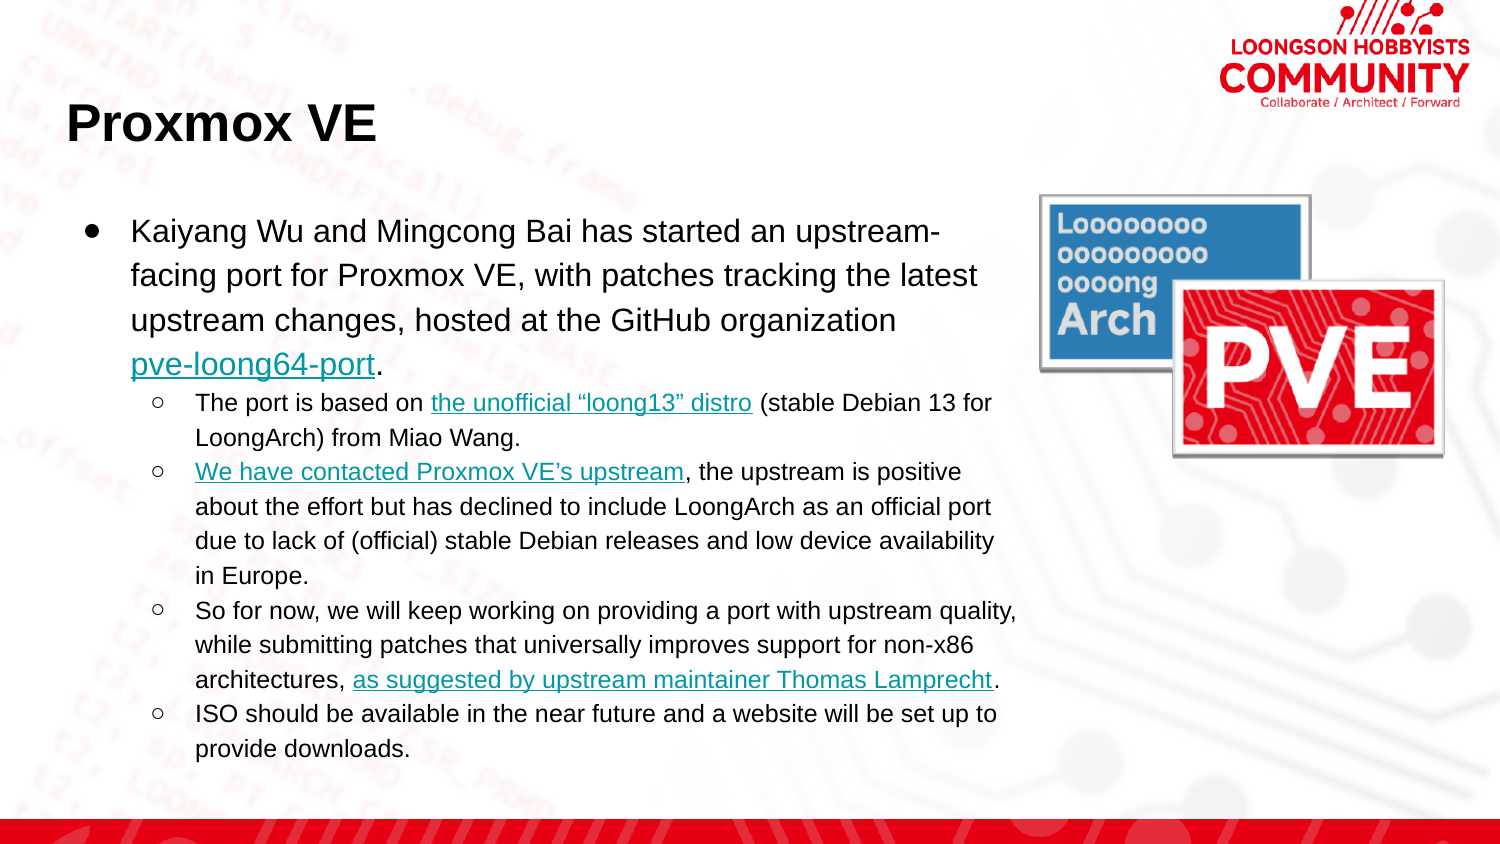

# Proxmox VE
Kaiyang Wu and Mingcong Bai has started an upstream-facing port for Proxmox VE, with patches tracking the latest upstream changes, hosted at the GitHub organization pve-loong64-port.
The port is based on the unofficial “loong13” distro (stable Debian 13 for LoongArch) from Miao Wang.
We have contacted Proxmox VE’s upstream, the upstream is positive about the effort but has declined to include LoongArch as an official port due to lack of (official) stable Debian releases and low device availability in Europe.
So for now, we will keep working on providing a port with upstream quality, while submitting patches that universally improves support for non-x86 architectures, as suggested by upstream maintainer Thomas Lamprecht.
ISO should be available in the near future and a website will be set up to provide downloads.